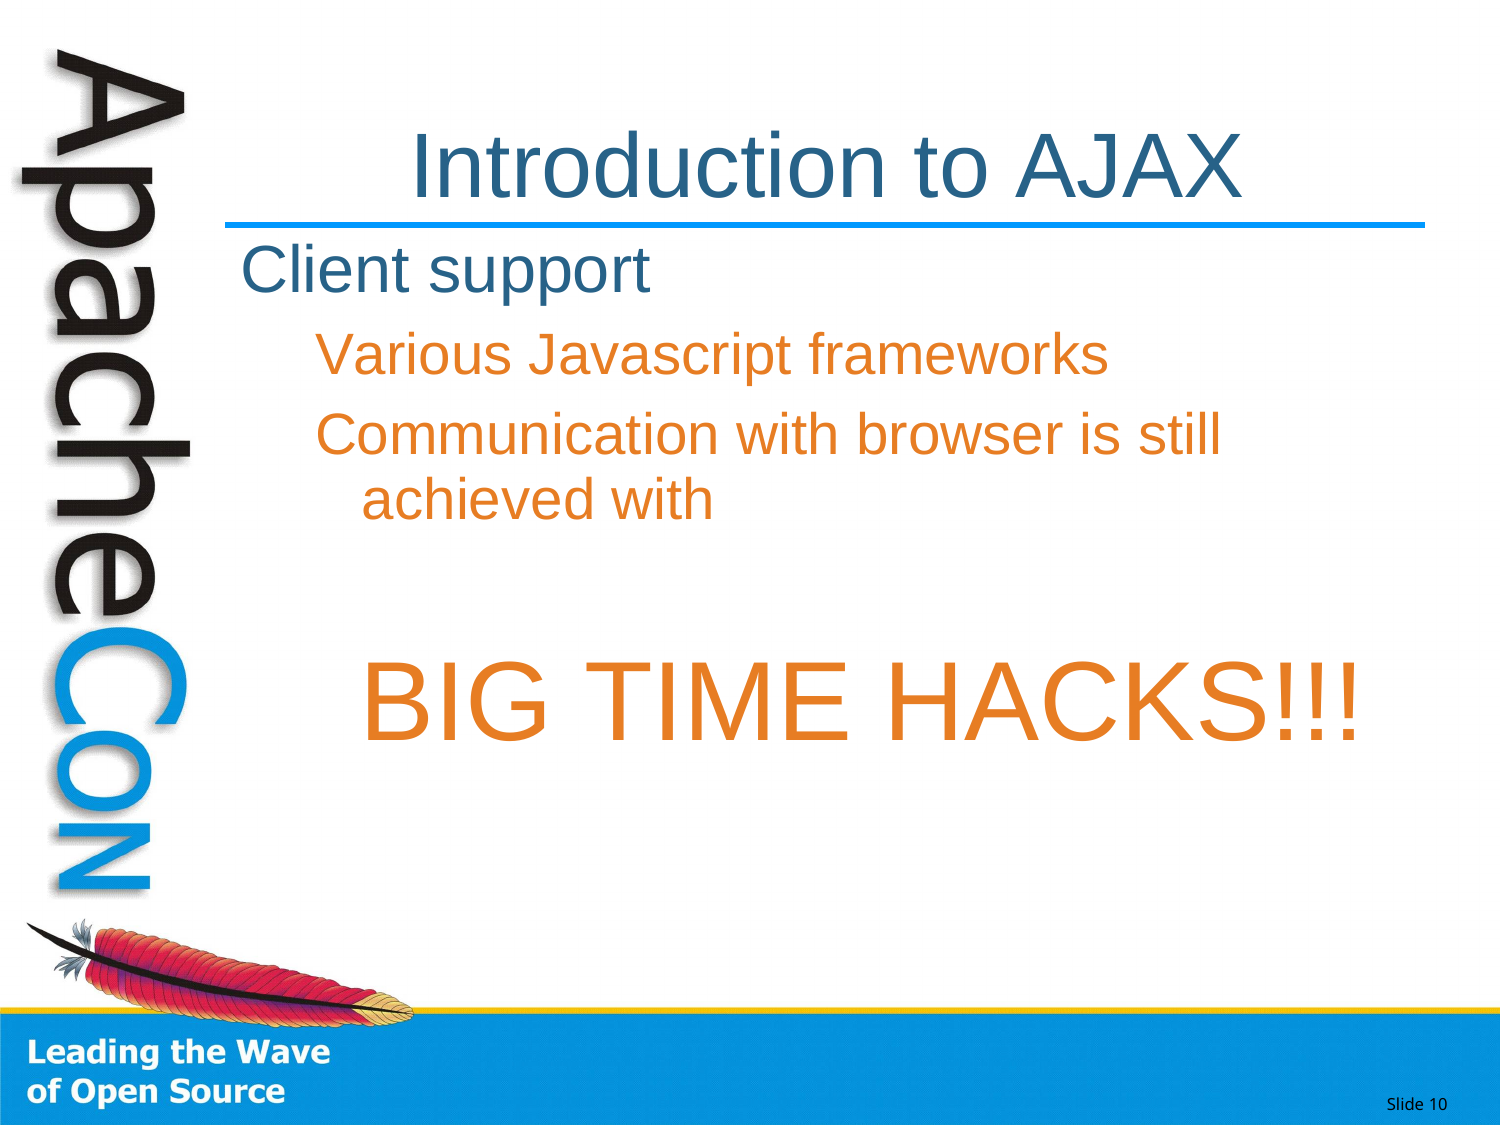

# Introduction to AJAX
Client support
Various Javascript frameworks
Communication with browser is still achieved with
BIG TIME HACKS!!!
Slide